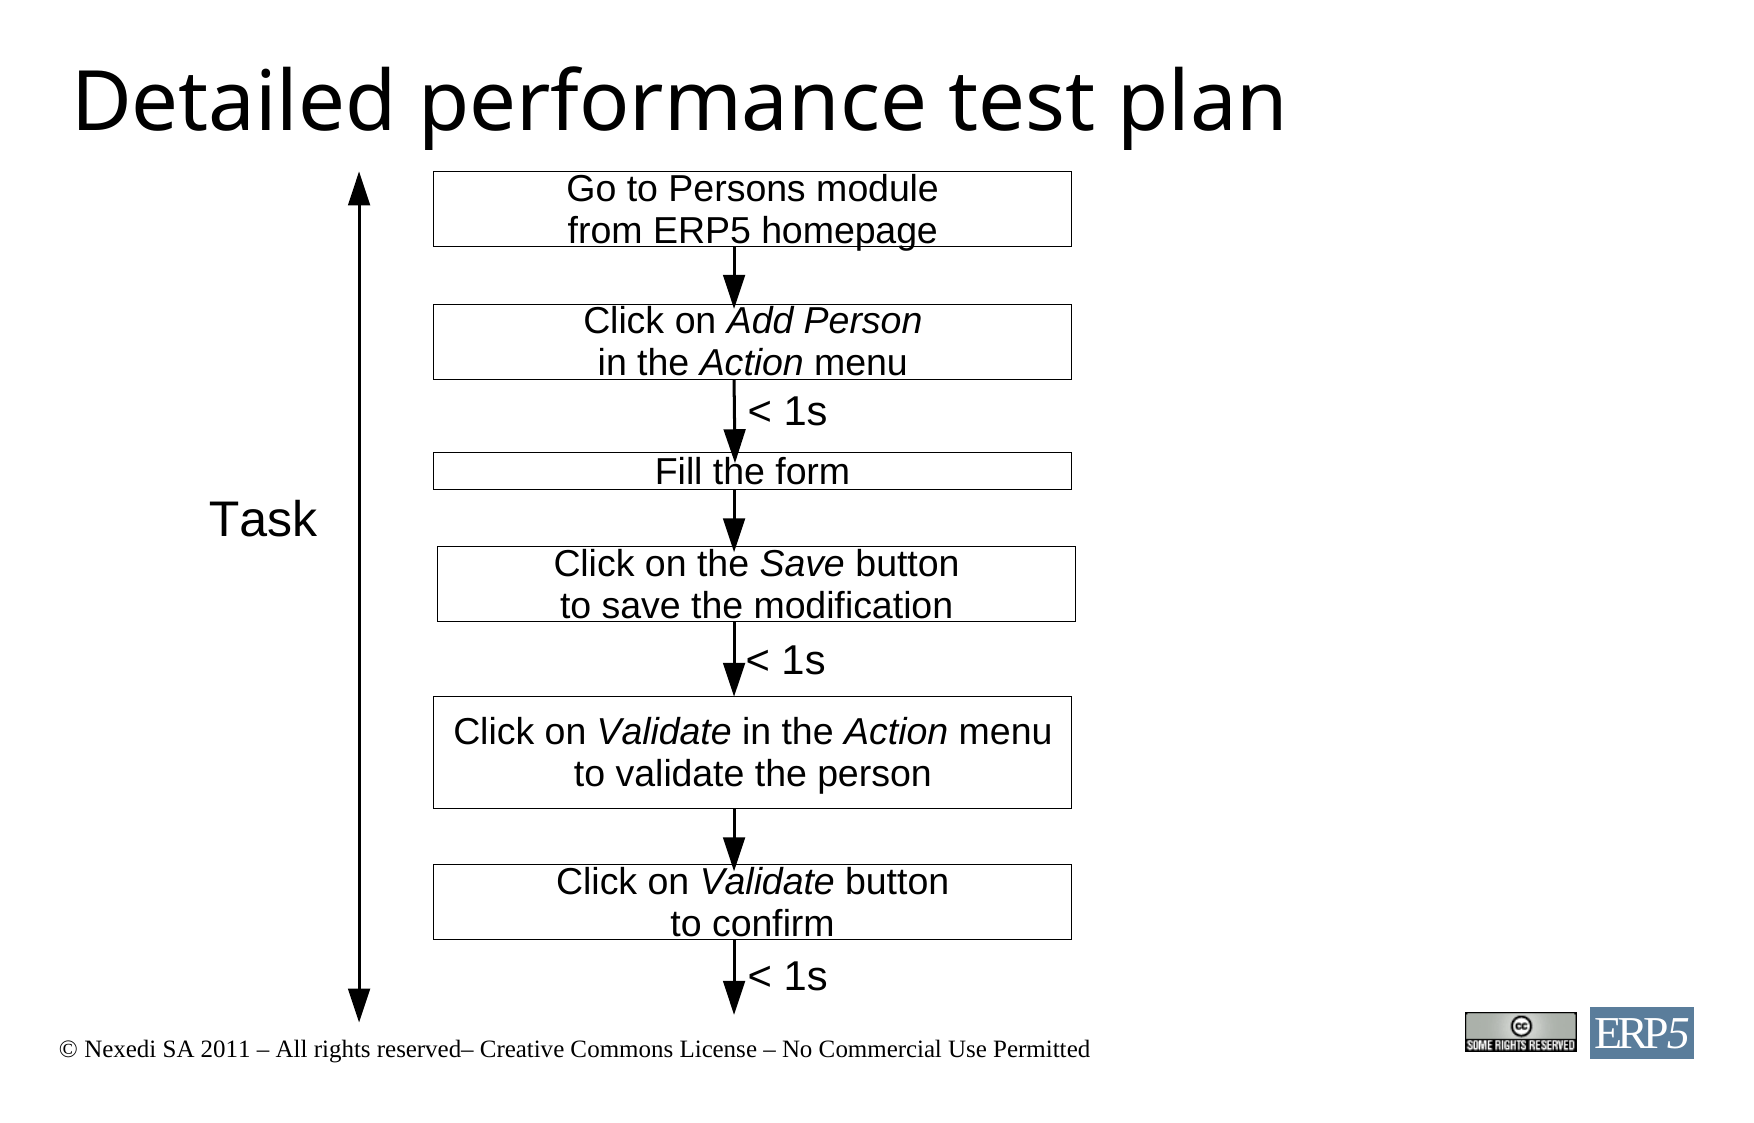

# Detailed performance test plan
Go to Persons module
from ERP5 homepage
Click on Add Person
in the Action menu
< 1s
Fill the form
Task
Click on the Save button
to save the modification
< 1s
Click on Validate in the Action menu
to validate the person
Click on Validate button
to confirm
< 1s